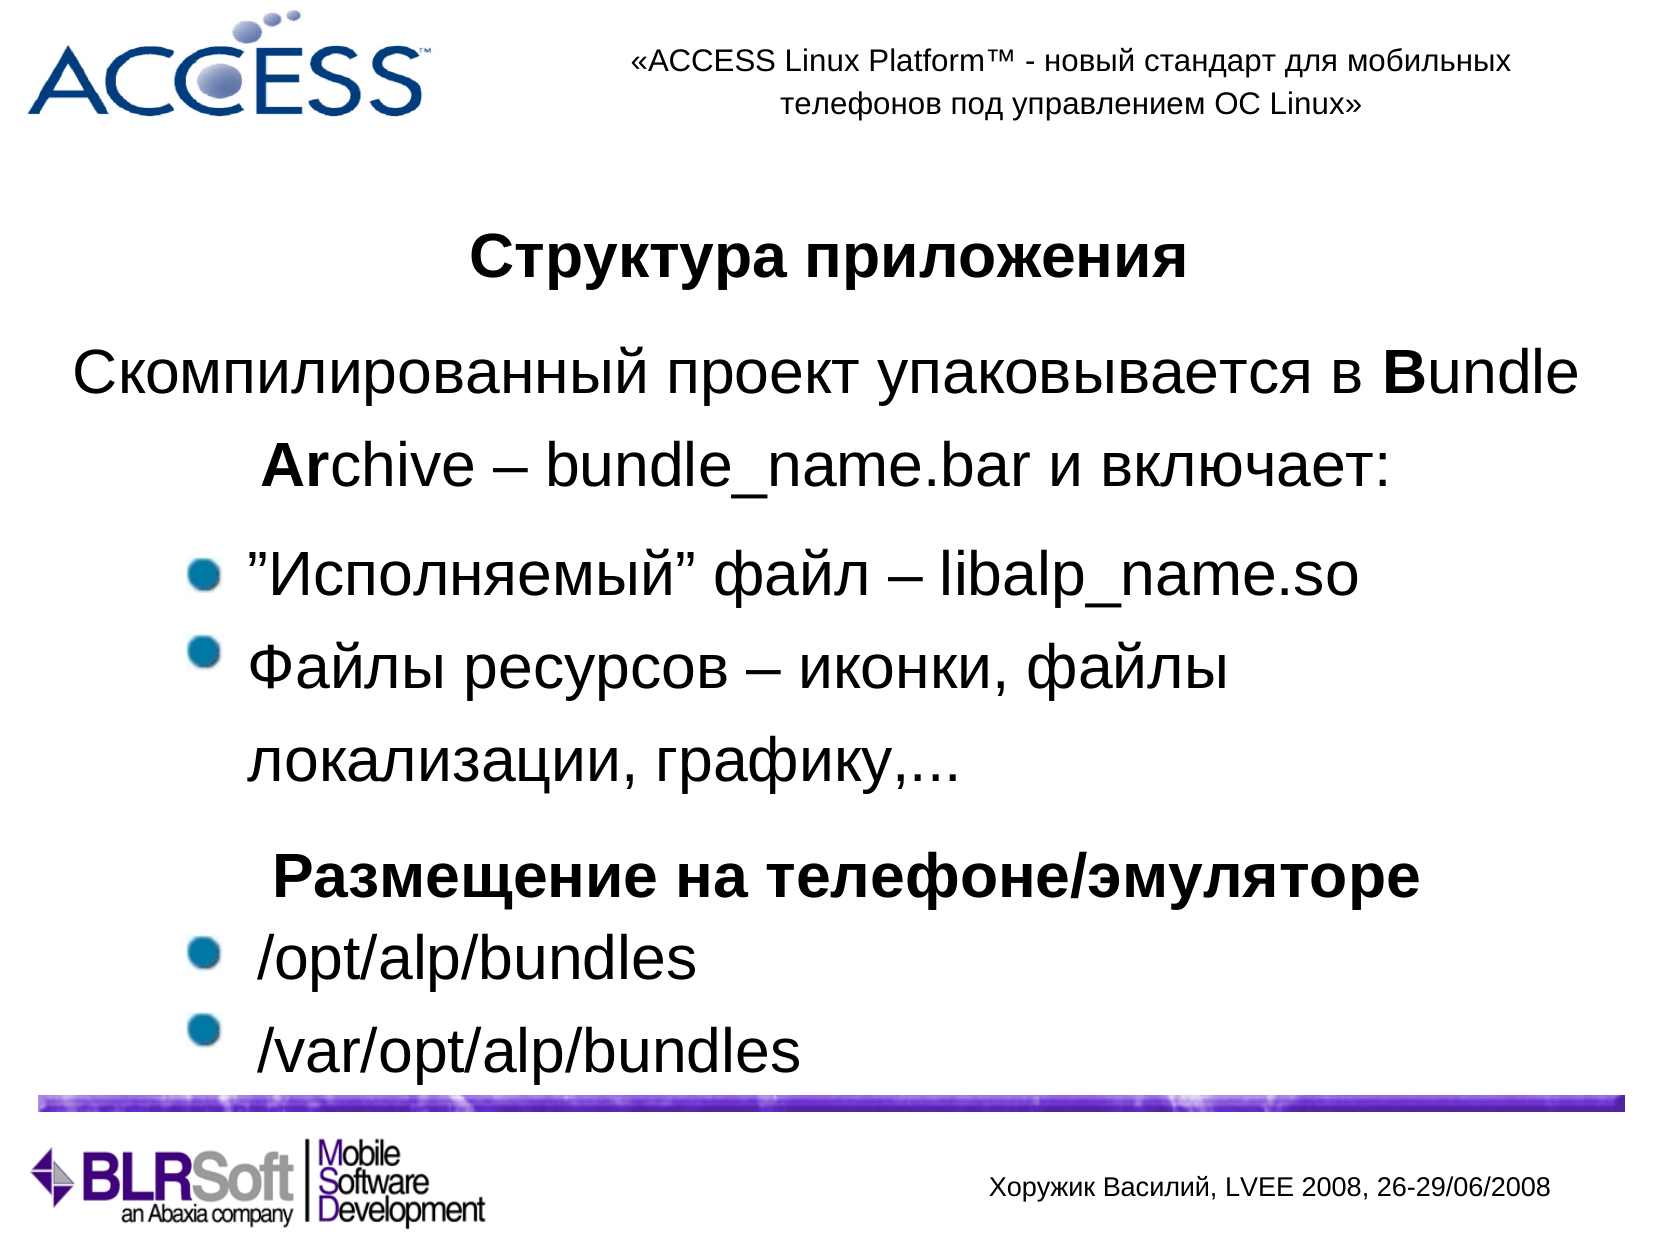

# «ACCESS Linux Platform™ - новый стандарт для мобильных телефонов под управлением ОС Linux»
Структура приложения
Скомпилированный проект упаковывается в Bundle Archive – bundle_name.bar и включает:
”Исполняемый” файл – libalp_name.so
Файлы ресурсов – иконки, файлы локализации, графику,...
Размещение на телефоне/эмуляторе
 /opt/alp/bundles
 /var/opt/alp/bundles
Хоружик Василий, LVEE 2008, 26-29/06/2008